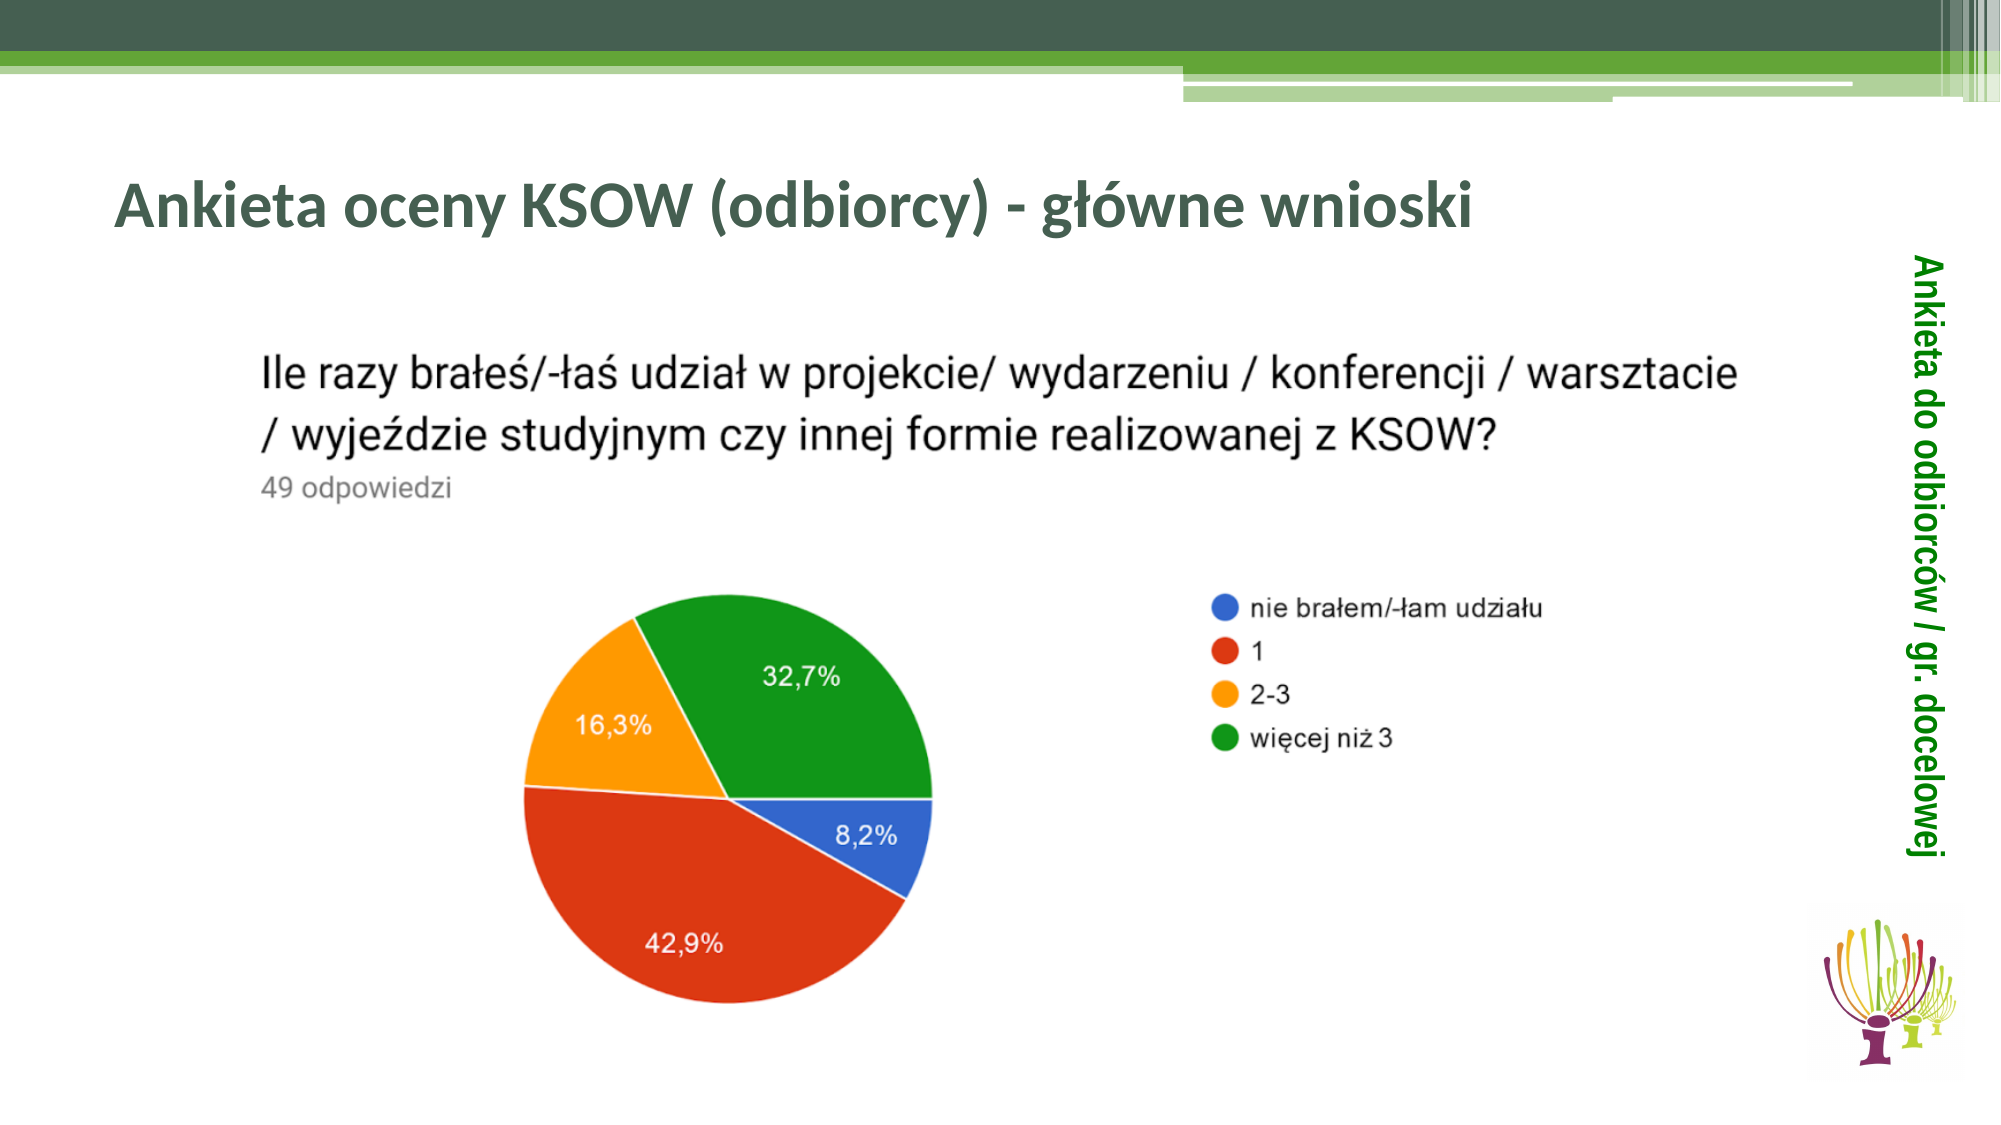

# Ankieta oceny KSOW (odbiorcy) - główne wnioski
Ankieta do odbiorców / gr. docelowej
4,3%